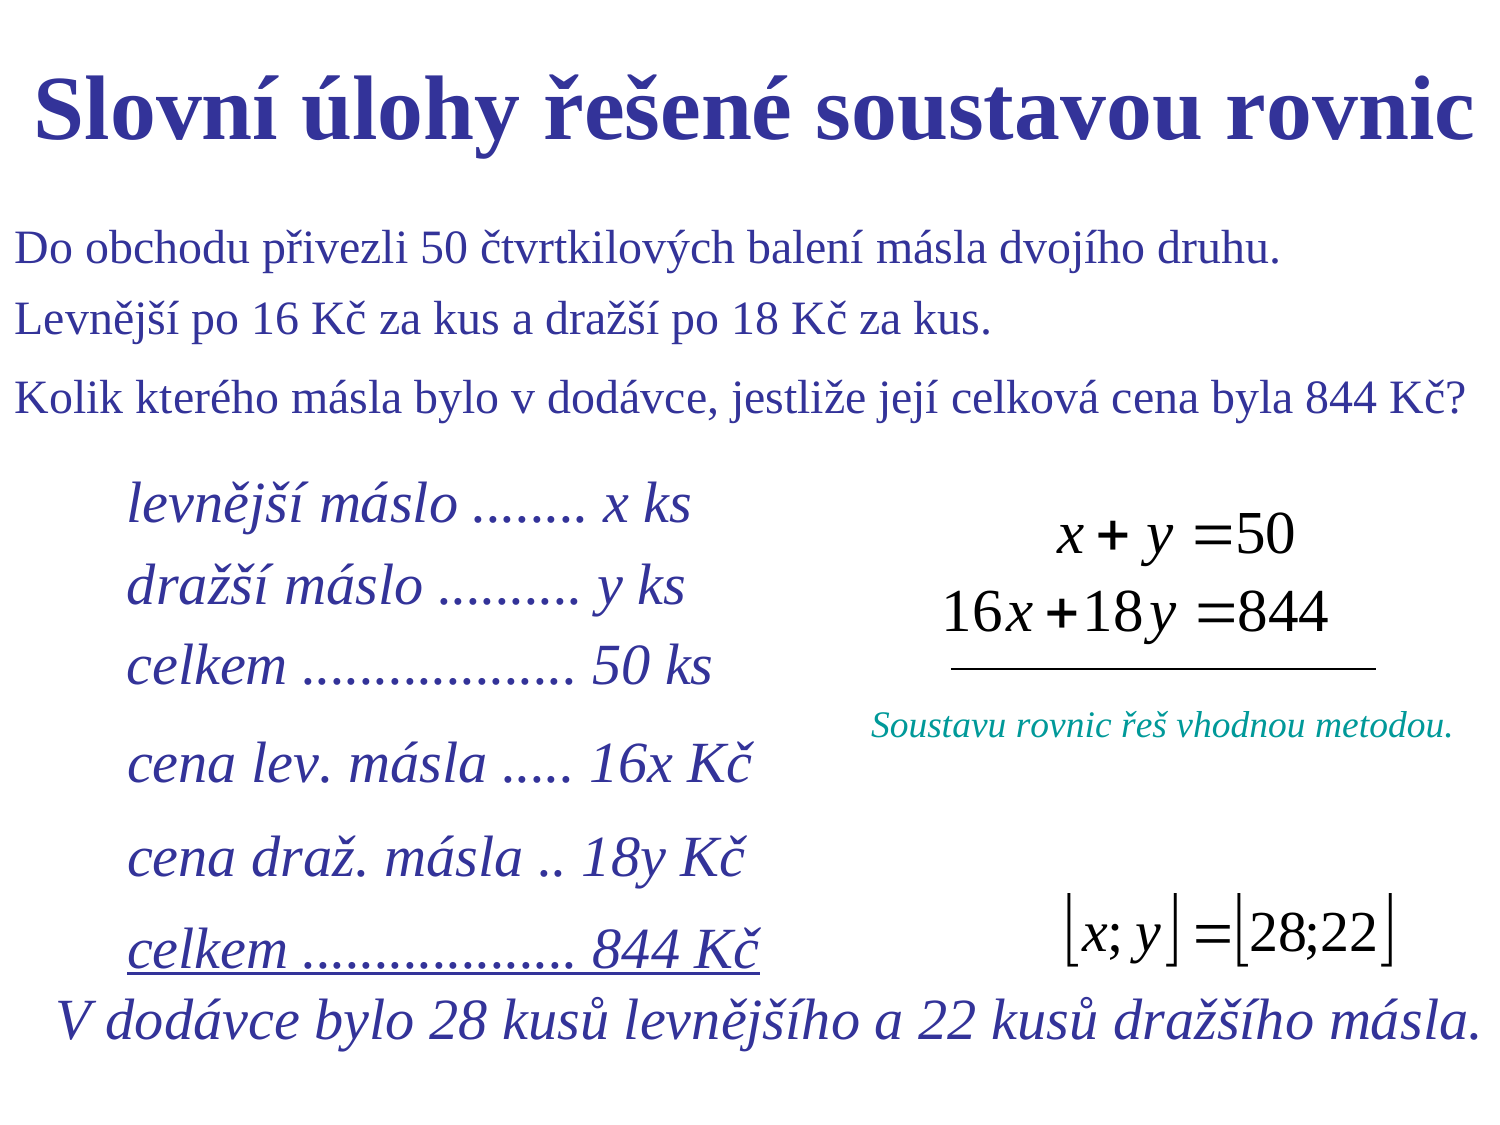

Slovní úlohy řešené soustavou rovnic
Do obchodu přivezli 50 čtvrtkilových balení másla dvojího druhu.
Levnější po 16 Kč za kus a dražší po 18 Kč za kus.
Kolik kterého másla bylo v dodávce, jestliže její celková cena byla 844 Kč?
levnější máslo ........ x ks
dražší máslo .......... y ks
celkem ................... 50 ks
Soustavu rovnic řeš vhodnou metodou.
cena lev. másla ..... 16x Kč
cena draž. másla .. 18y Kč
celkem ................... 844 Kč
V dodávce bylo 28 kusů levnějšího a 22 kusů dražšího másla.